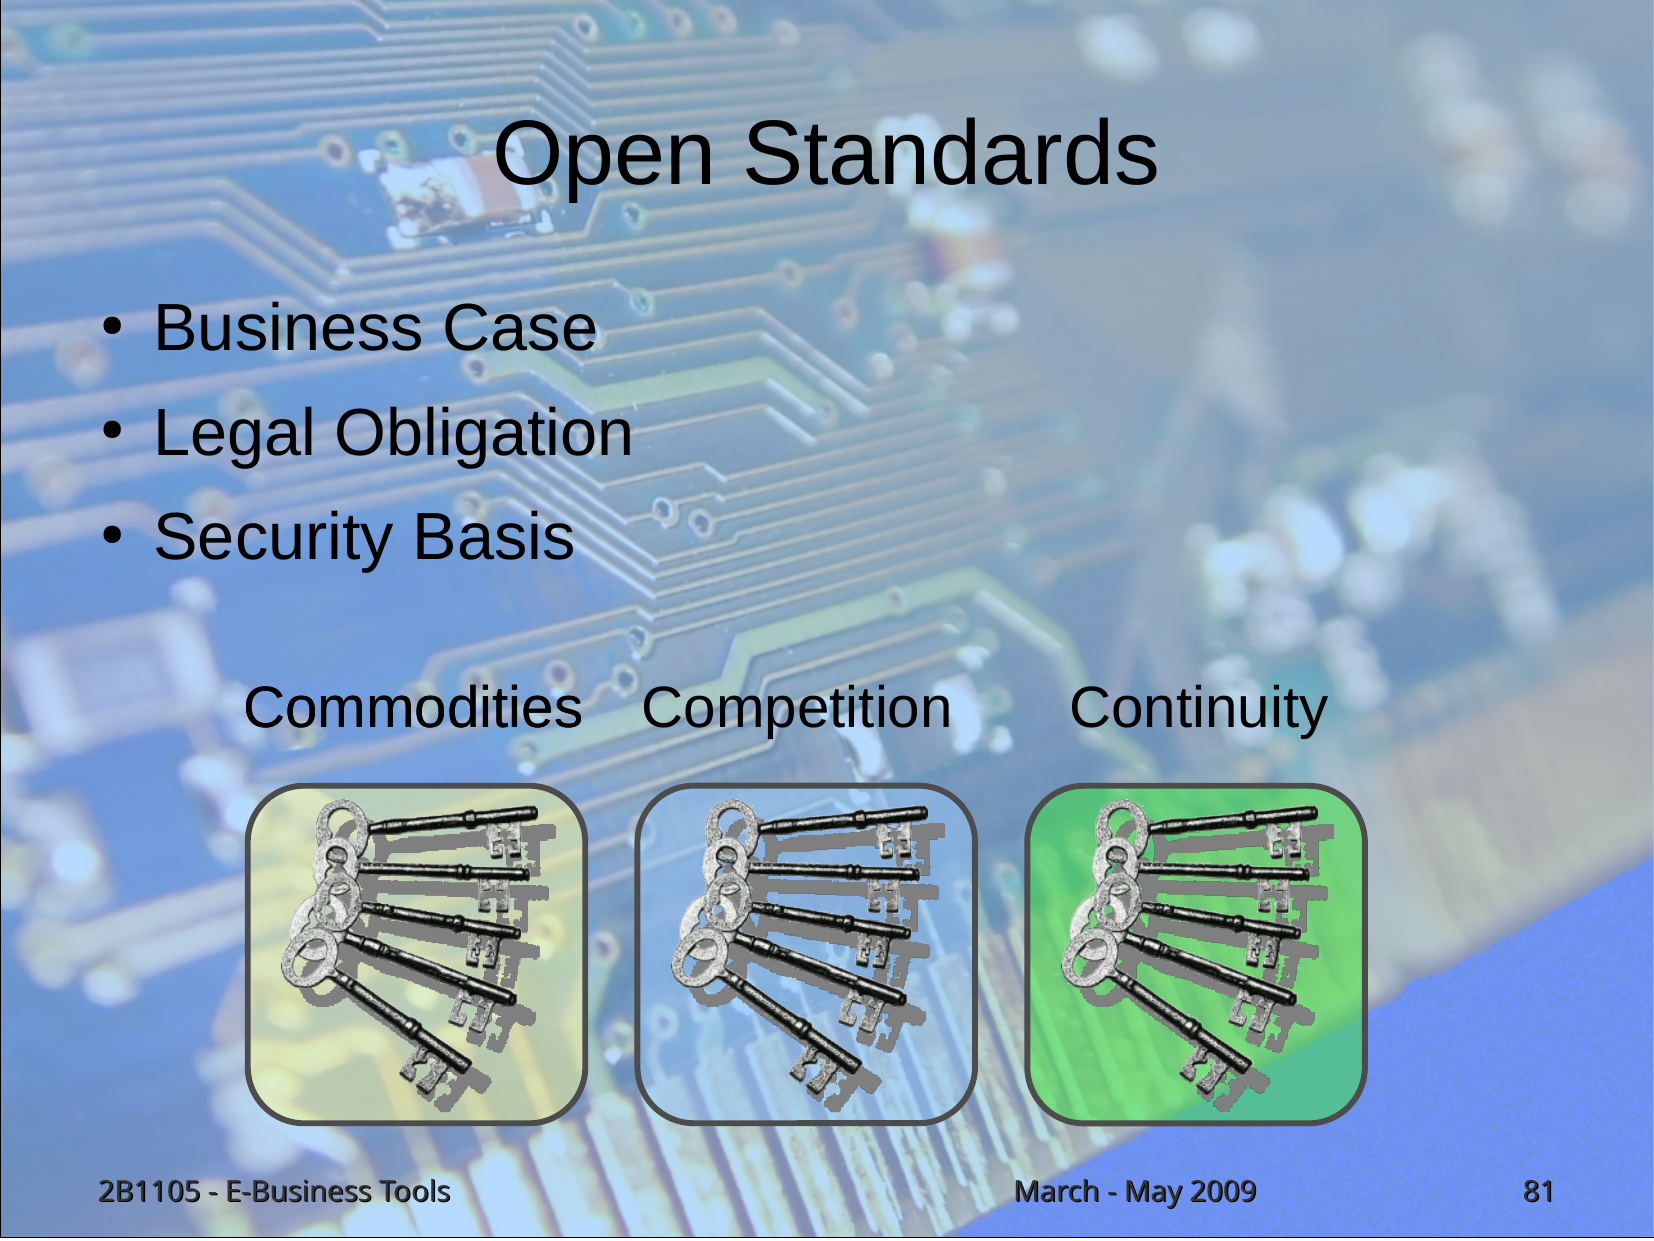

# Open Standards
Business Case
Legal Obligation
Security Basis
Commodities
Commodities
Competition
Continuity